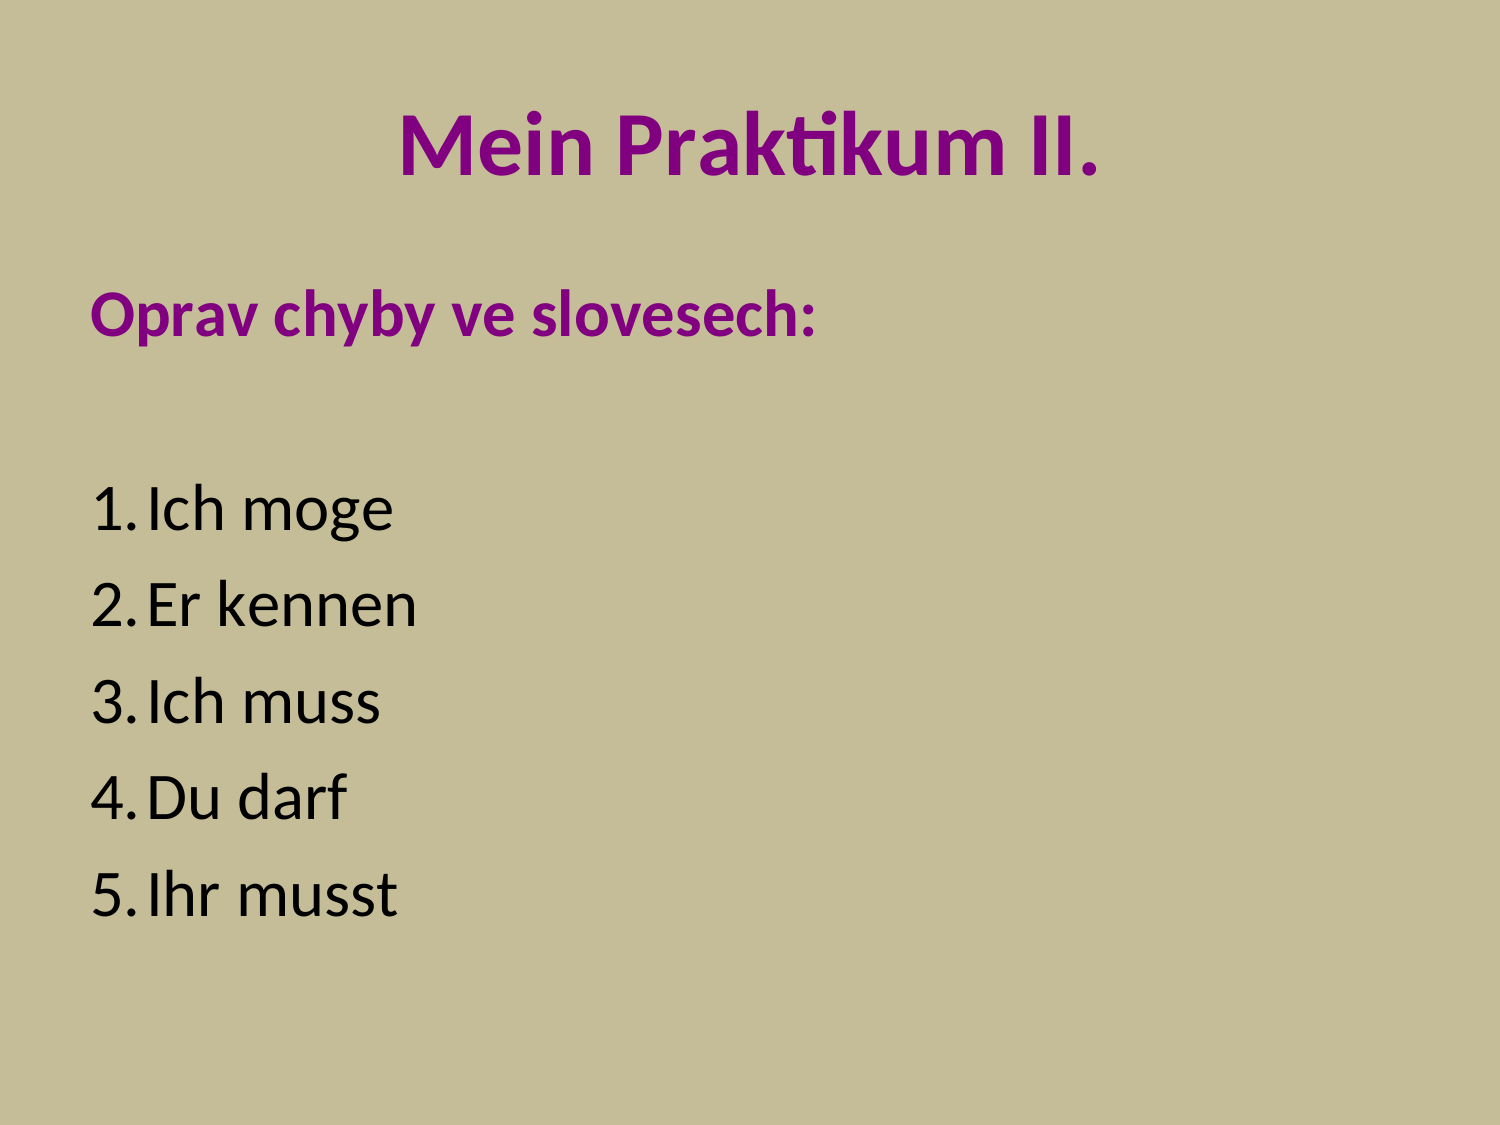

# Mein Praktikum II.
Oprav chyby ve slovesech:
Ich moge
Er kennen
Ich muss
Du darf
Ihr musst